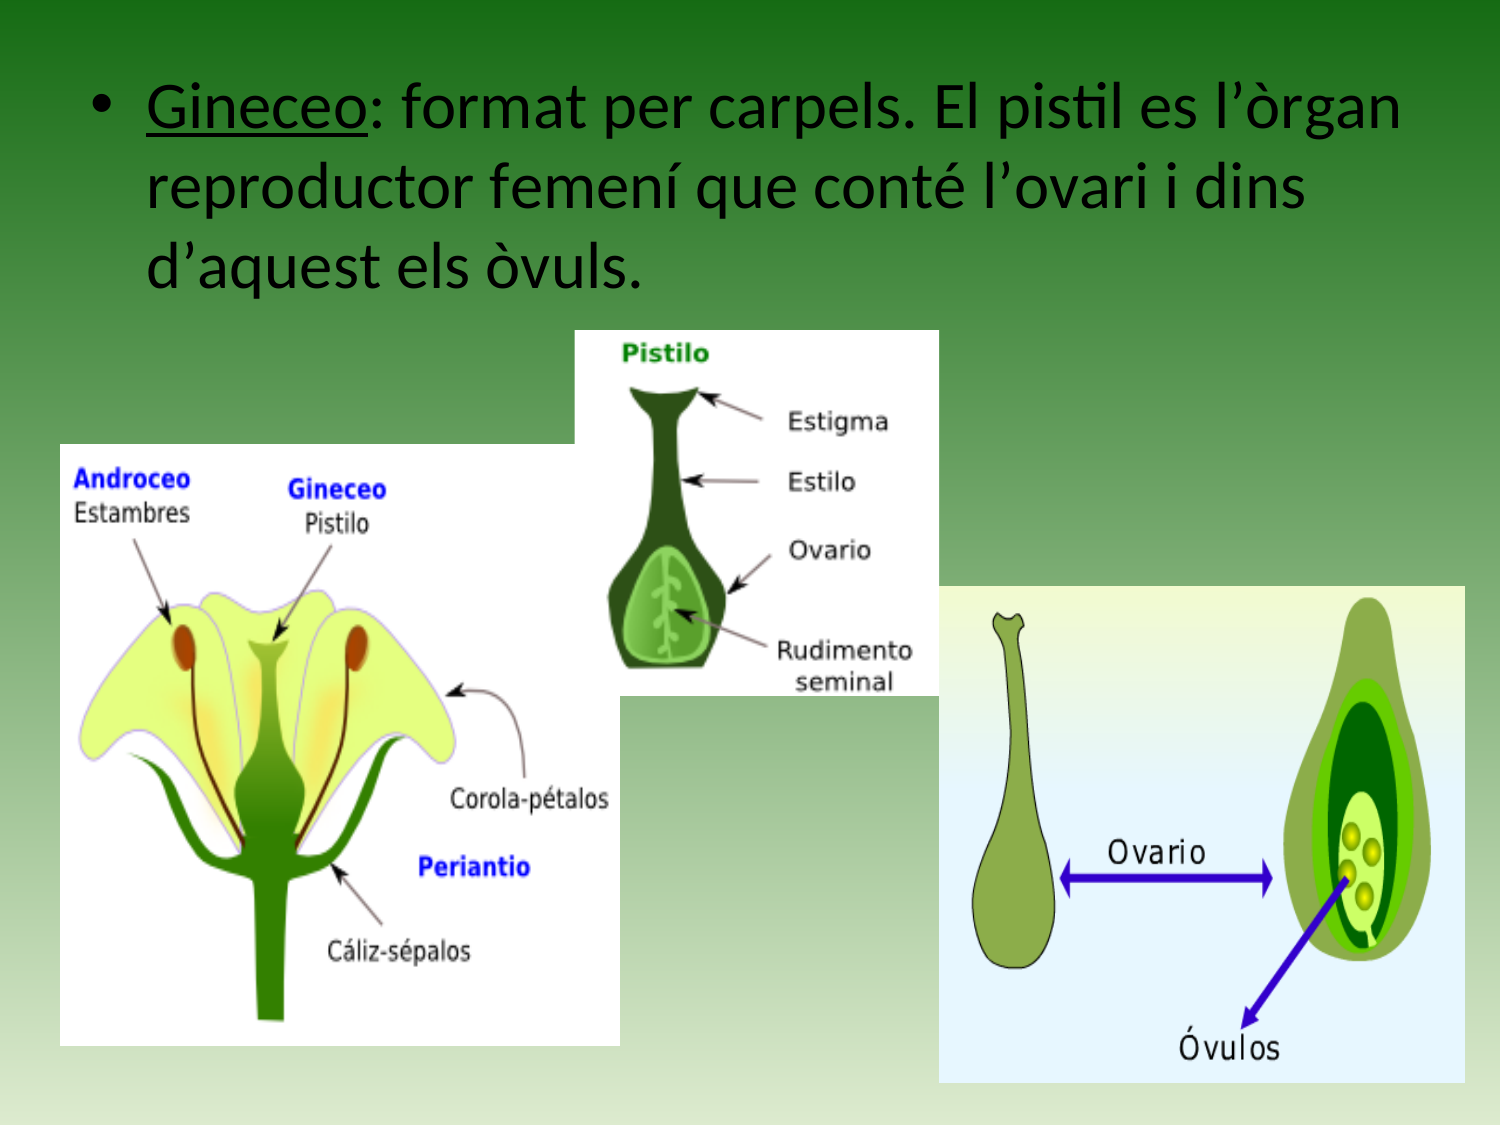

# Gineceo: format per carpels. El pistil es l’òrgan reproductor femení que conté l’ovari i dins d’aquest els òvuls.